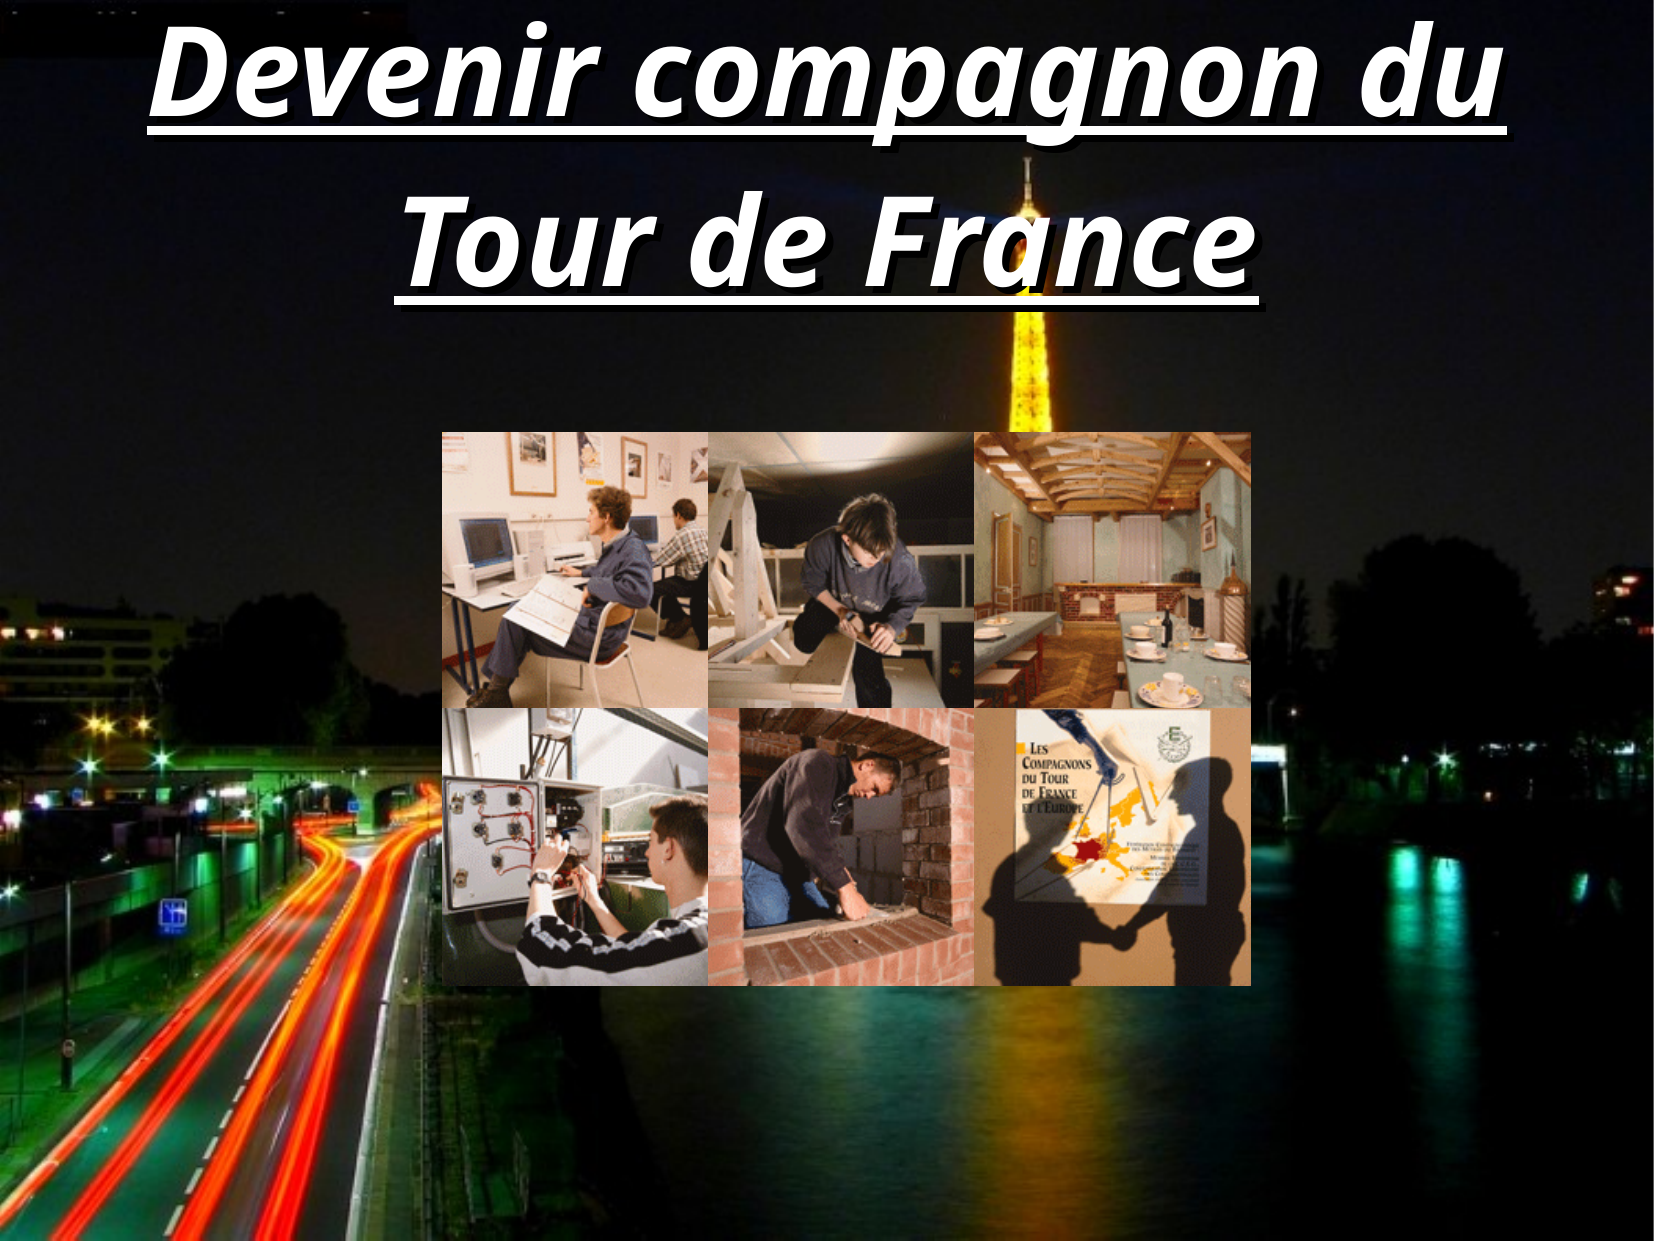

# Devenir compagnon du Tour de France